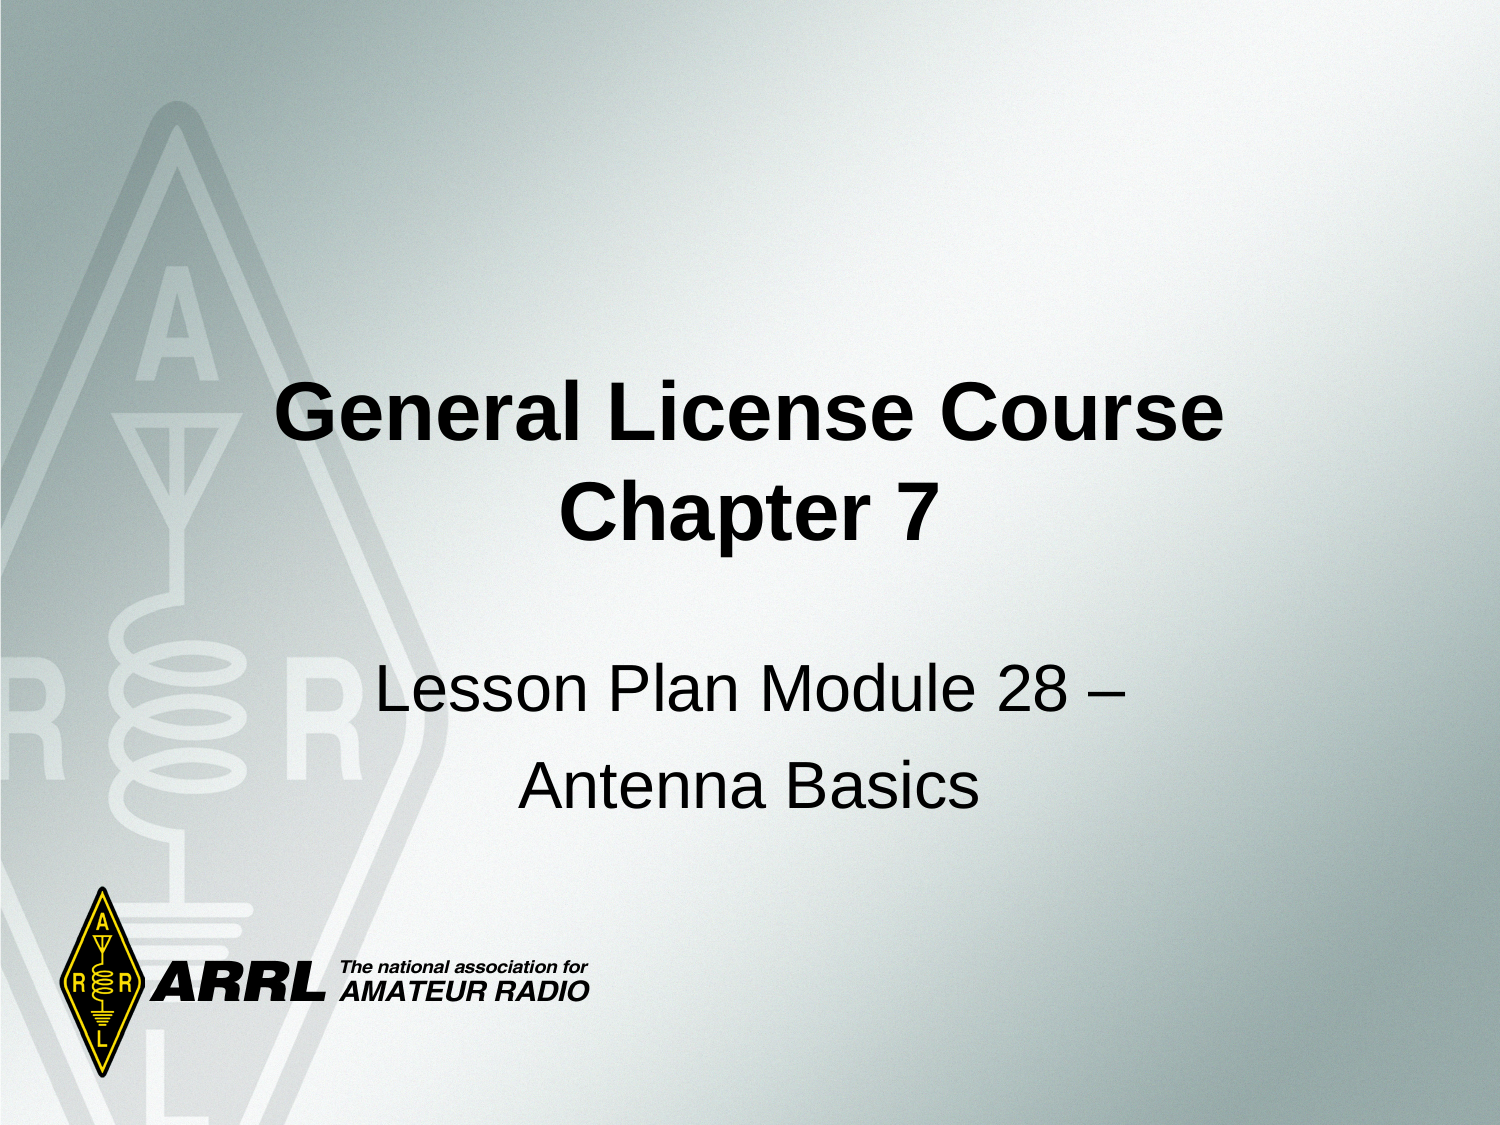

# General License Course Chapter 7
Lesson Plan Module 28 –
Antenna Basics